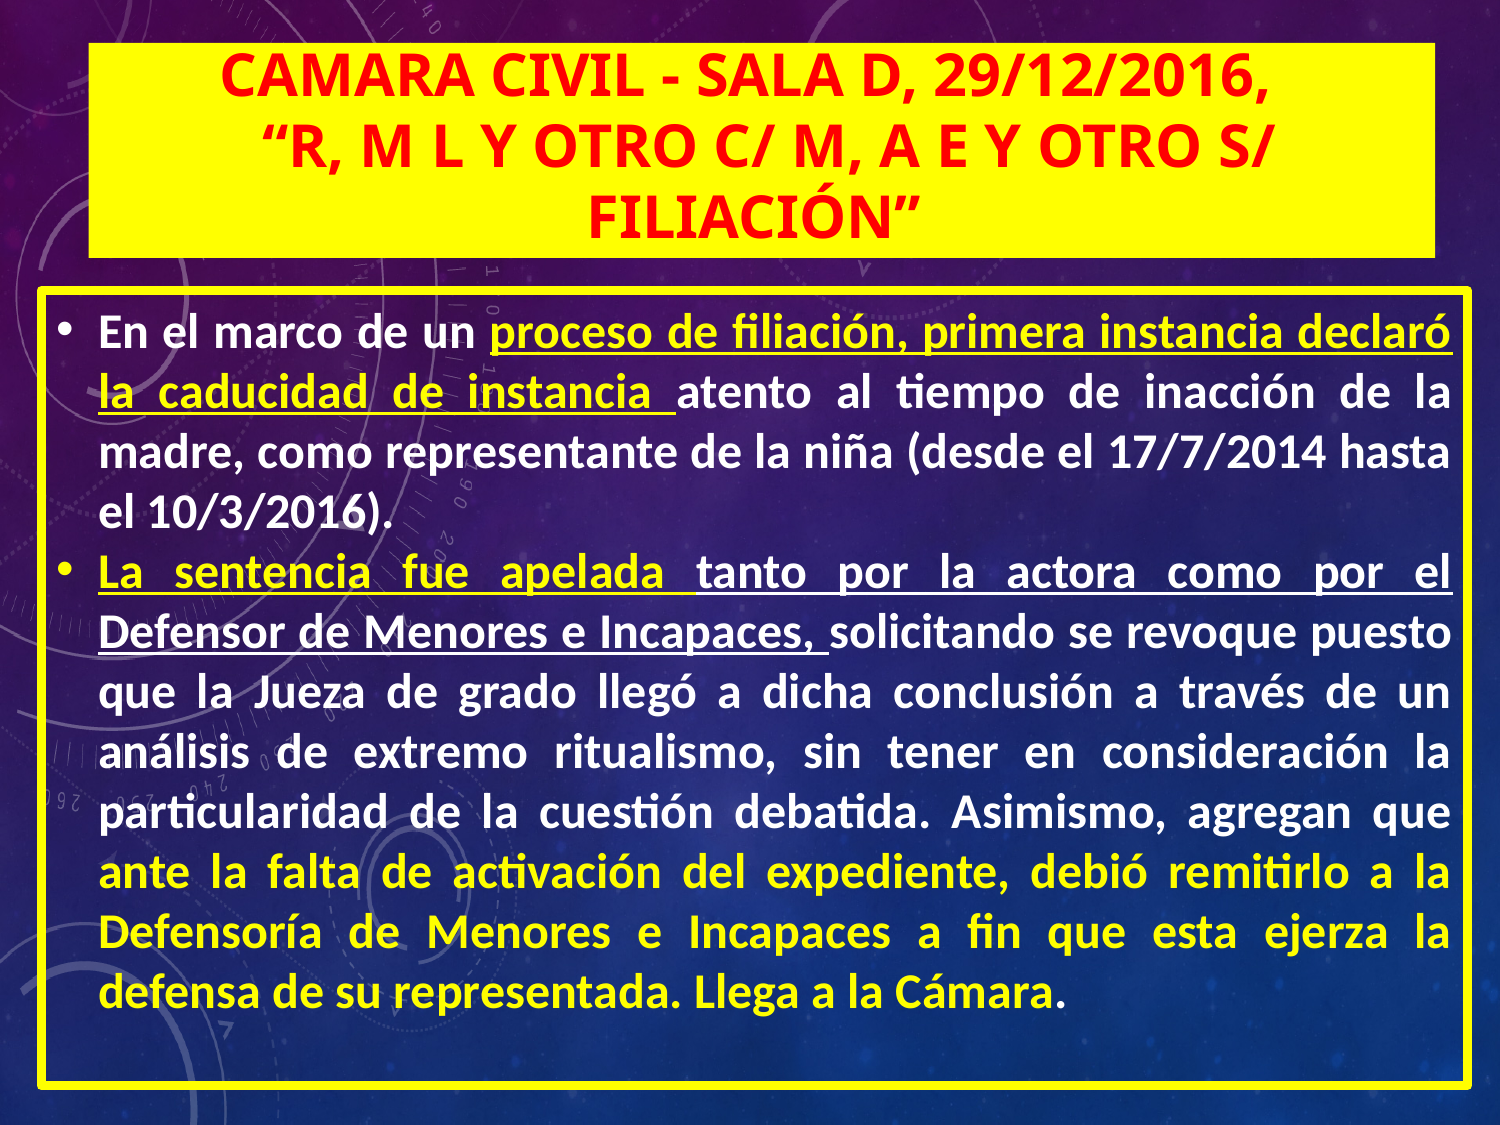

# CAMARA CIVIL - SALA D, 29/12/2016, “R, M L y otro c/ M, A E y otro s/ Filiación”
En el marco de un proceso de filiación, primera instancia declaró la caducidad de instancia atento al tiempo de inacción de la madre, como representante de la niña (desde el 17/7/2014 hasta el 10/3/2016).
La sentencia fue apelada tanto por la actora como por el Defensor de Menores e Incapaces, solicitando se revoque puesto que la Jueza de grado llegó a dicha conclusión a través de un análisis de extremo ritualismo, sin tener en consideración la particularidad de la cuestión debatida. Asimismo, agregan que ante la falta de activación del expediente, debió remitirlo a la Defensoría de Menores e Incapaces a fin que esta ejerza la defensa de su representada. Llega a la Cámara.